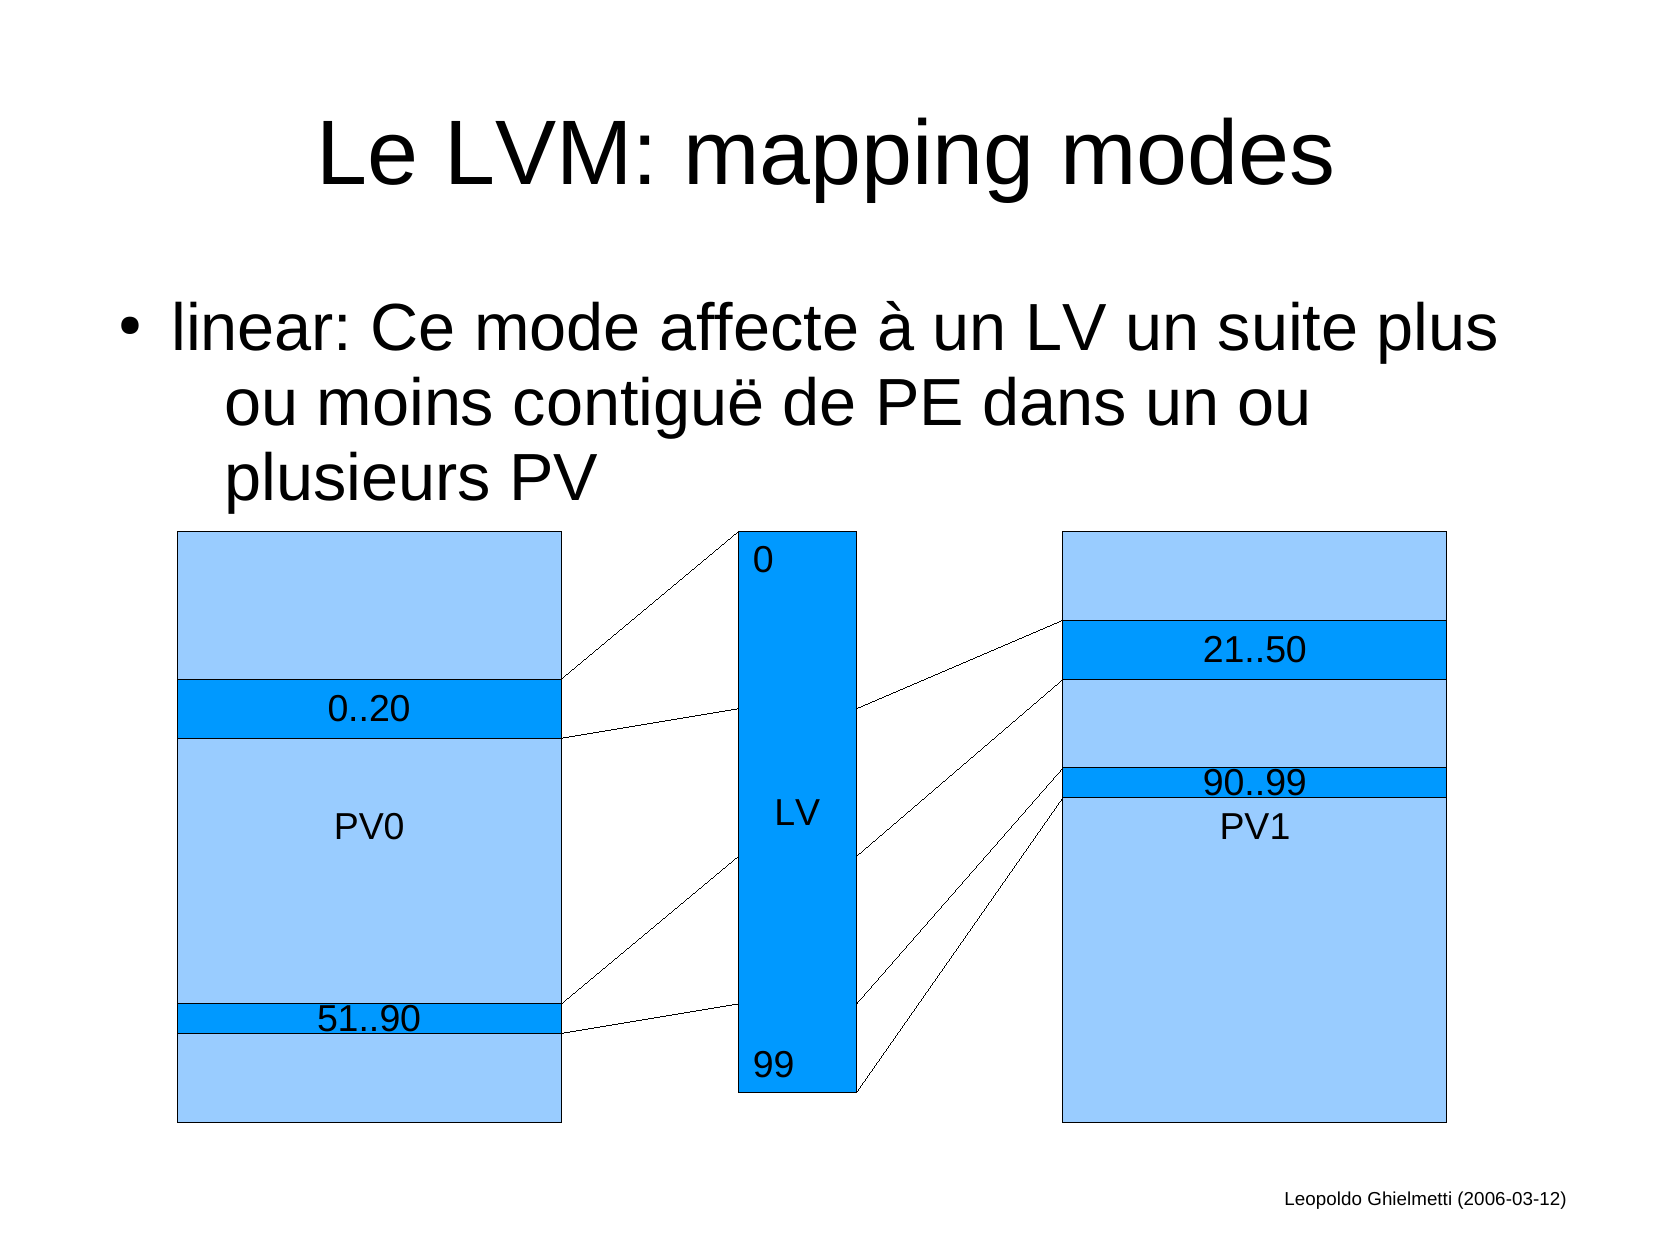

# Le LVM: mapping modes
linear: Ce mode affecte à un LV un suite plus ou moins contiguë de PE dans un ou plusieurs PV
PV0
LV
0
PV1
21..50
0..20
90..99
51..90
99
Leopoldo Ghielmetti (2006-03-12)